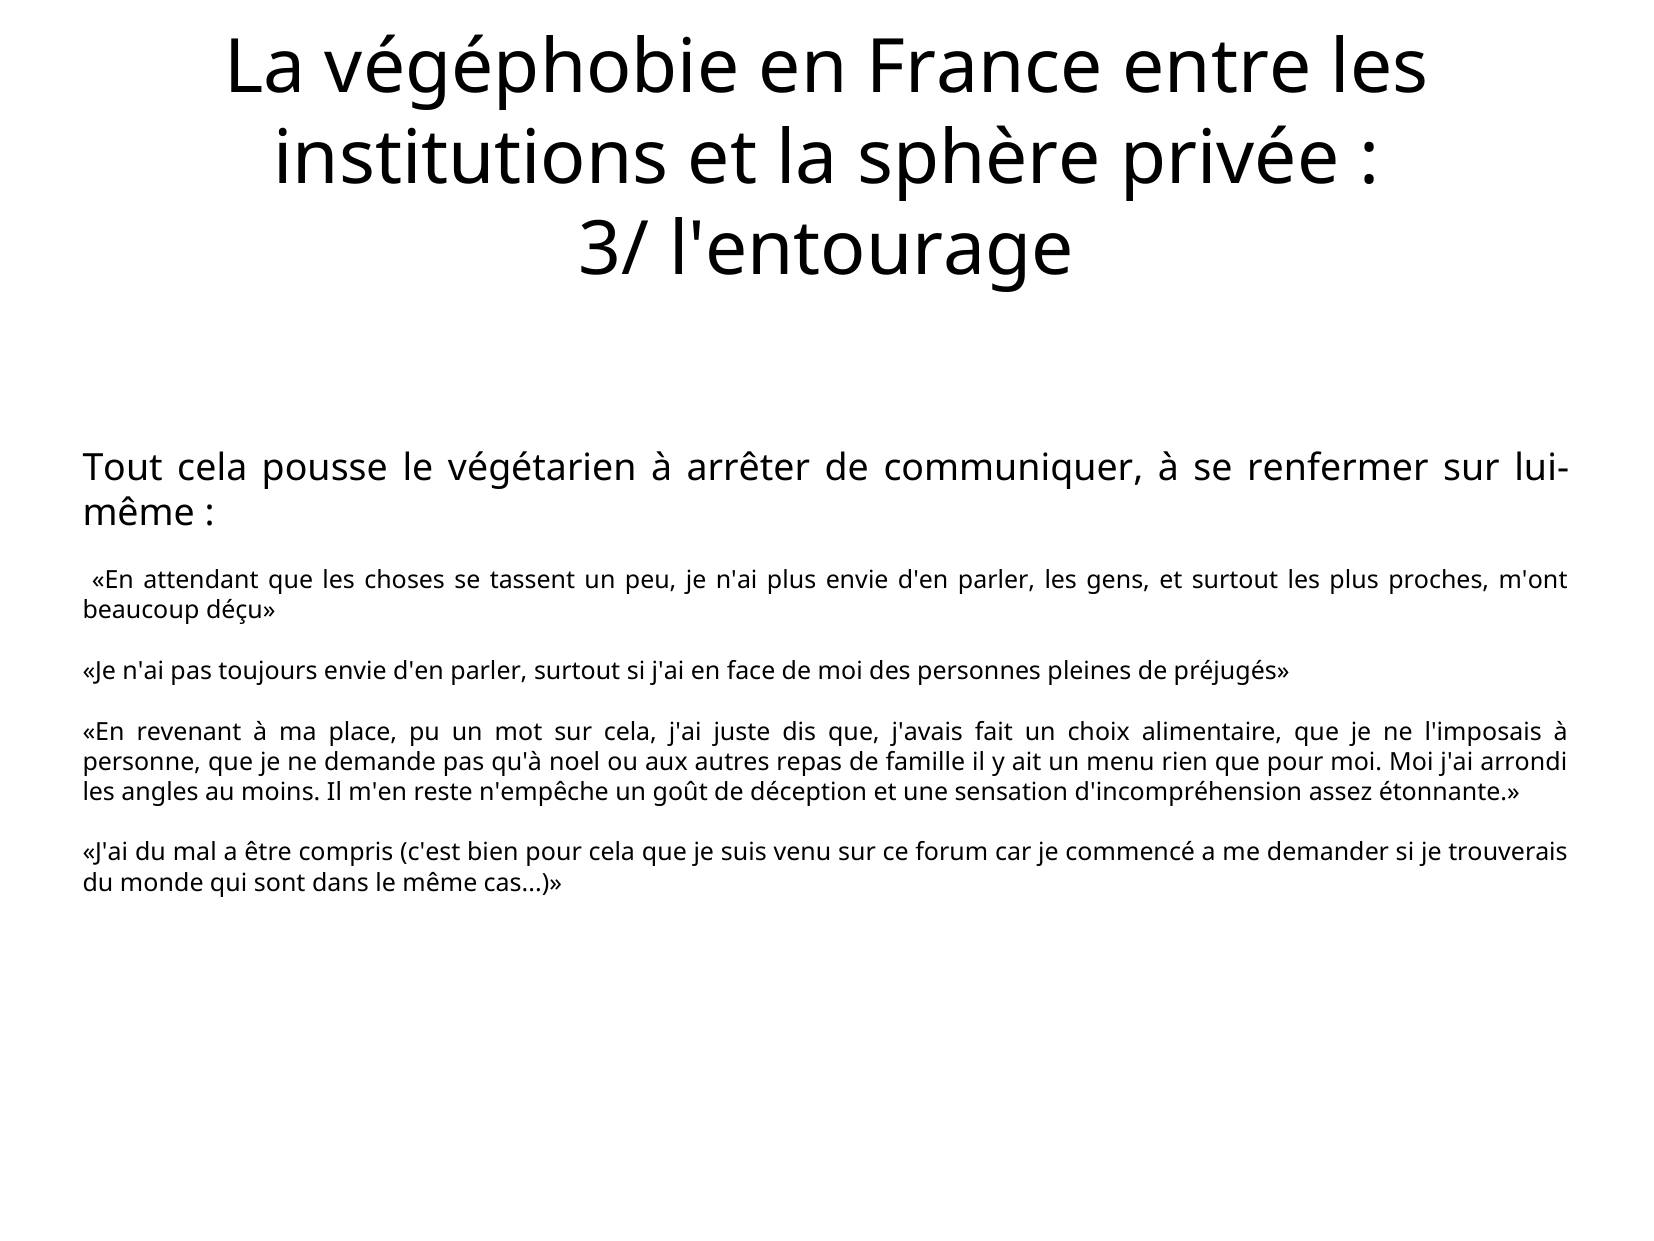

# La végéphobie en France entre les institutions et la sphère privée : 3/ l'entourage
Tout cela pousse le végétarien à arrêter de communiquer, à se renfermer sur lui-même :
 «En attendant que les choses se tassent un peu, je n'ai plus envie d'en parler, les gens, et surtout les plus proches, m'ont beaucoup déçu»
«Je n'ai pas toujours envie d'en parler, surtout si j'ai en face de moi des personnes pleines de préjugés»
«En revenant à ma place, pu un mot sur cela, j'ai juste dis que, j'avais fait un choix alimentaire, que je ne l'imposais à personne, que je ne demande pas qu'à noel ou aux autres repas de famille il y ait un menu rien que pour moi. Moi j'ai arrondi les angles au moins. Il m'en reste n'empêche un goût de déception et une sensation d'incompréhension assez étonnante.»
«J'ai du mal a être compris (c'est bien pour cela que je suis venu sur ce forum car je commencé a me demander si je trouverais du monde qui sont dans le même cas...)»